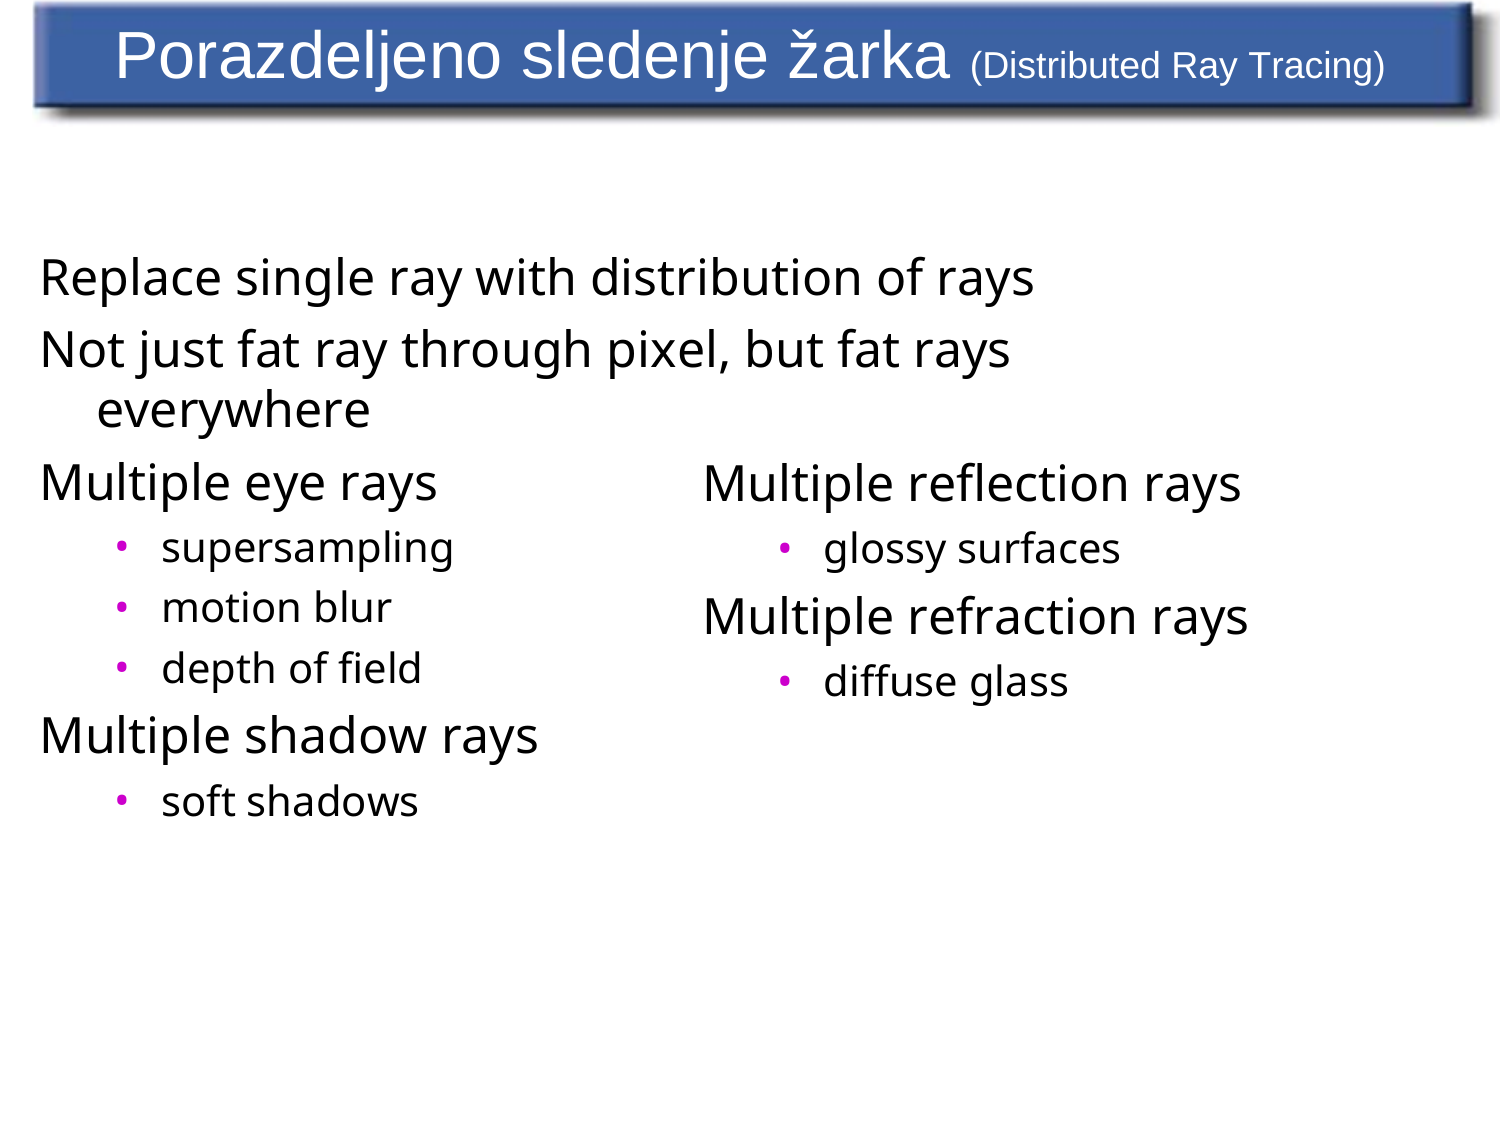

# Porazdeljeno sledenje žarka (Distributed Ray Tracing)
Replace single ray with distribution of rays
Not just fat ray through pixel, but fat rays everywhere
Multiple eye rays
supersampling
motion blur
depth of field
Multiple shadow rays
soft shadows
Multiple reflection rays
glossy surfaces
Multiple refraction rays
diffuse glass